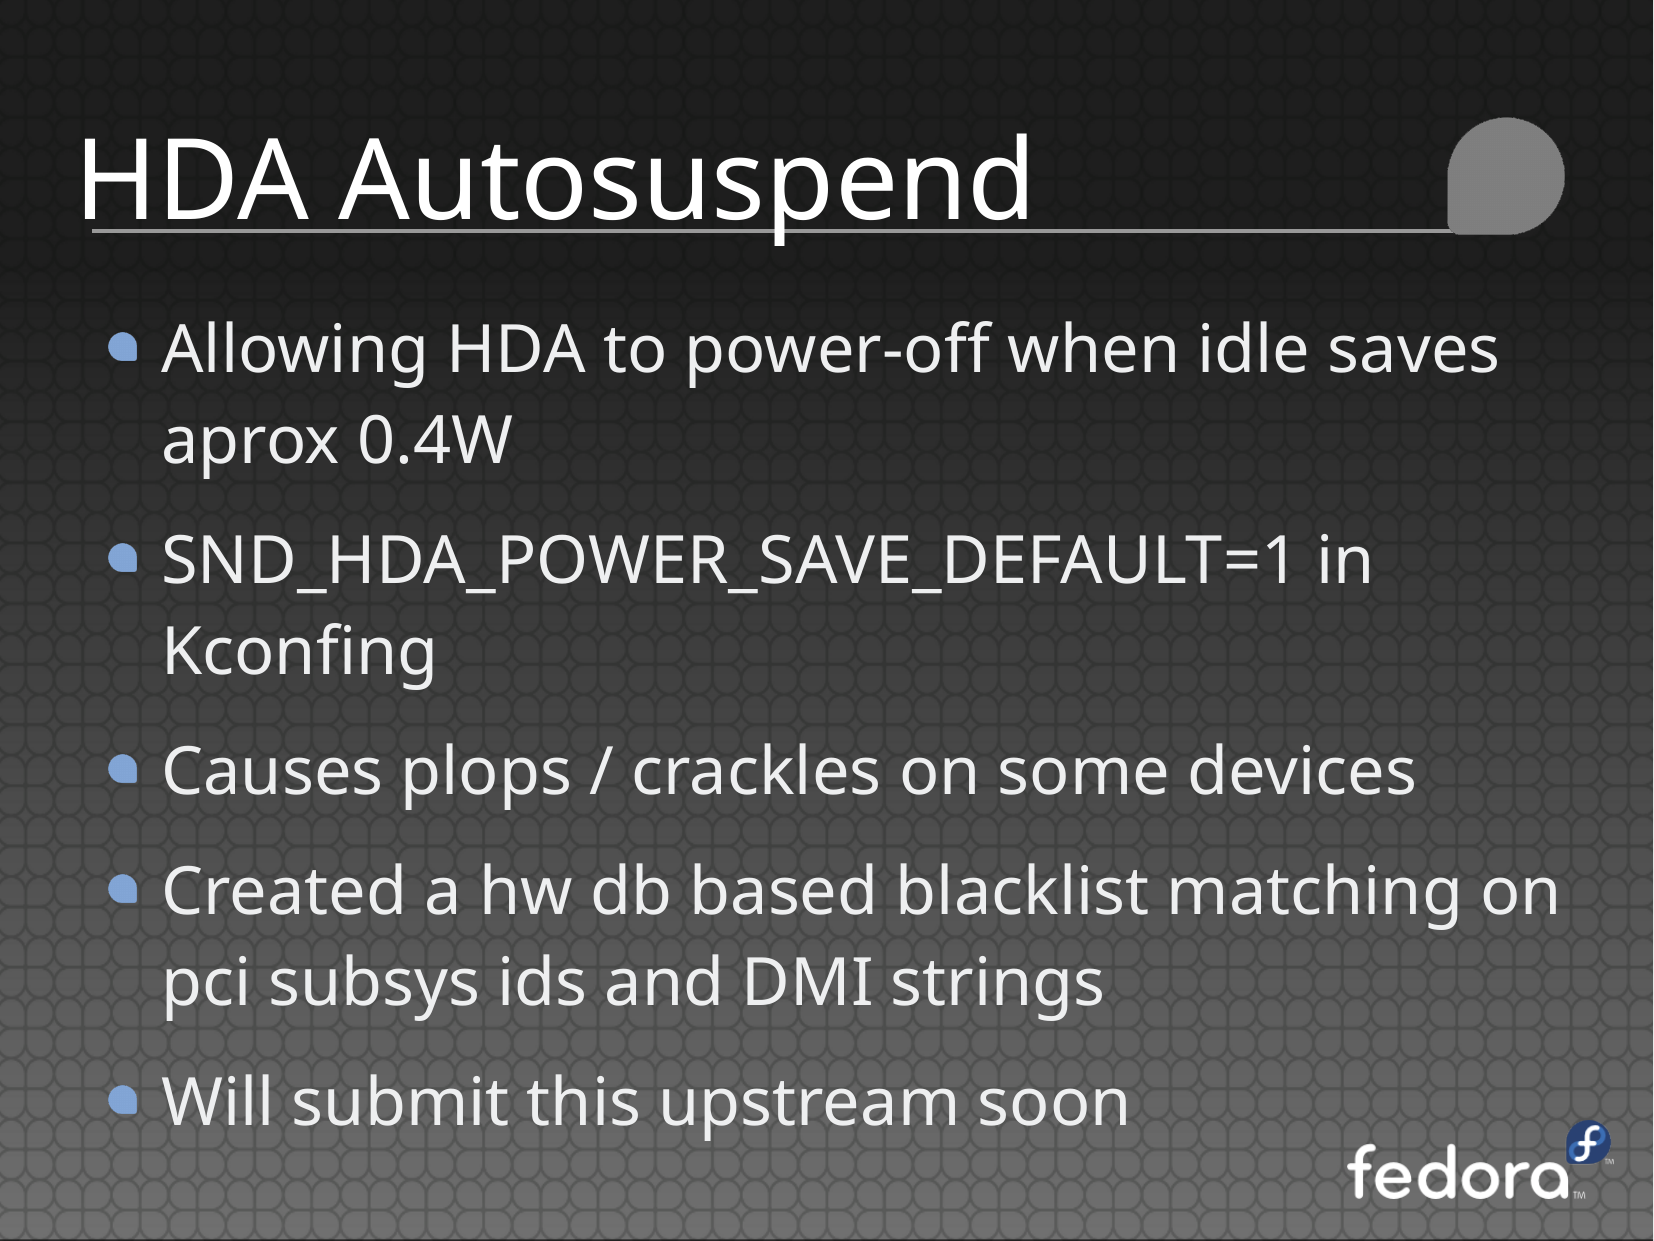

HDA Autosuspend
# Allowing HDA to power-off when idle saves aprox 0.4W
SND_HDA_POWER_SAVE_DEFAULT=1 in Kconfing
Causes plops / crackles on some devices
Created a hw db based blacklist matching on pci subsys ids and DMI strings
Will submit this upstream soon